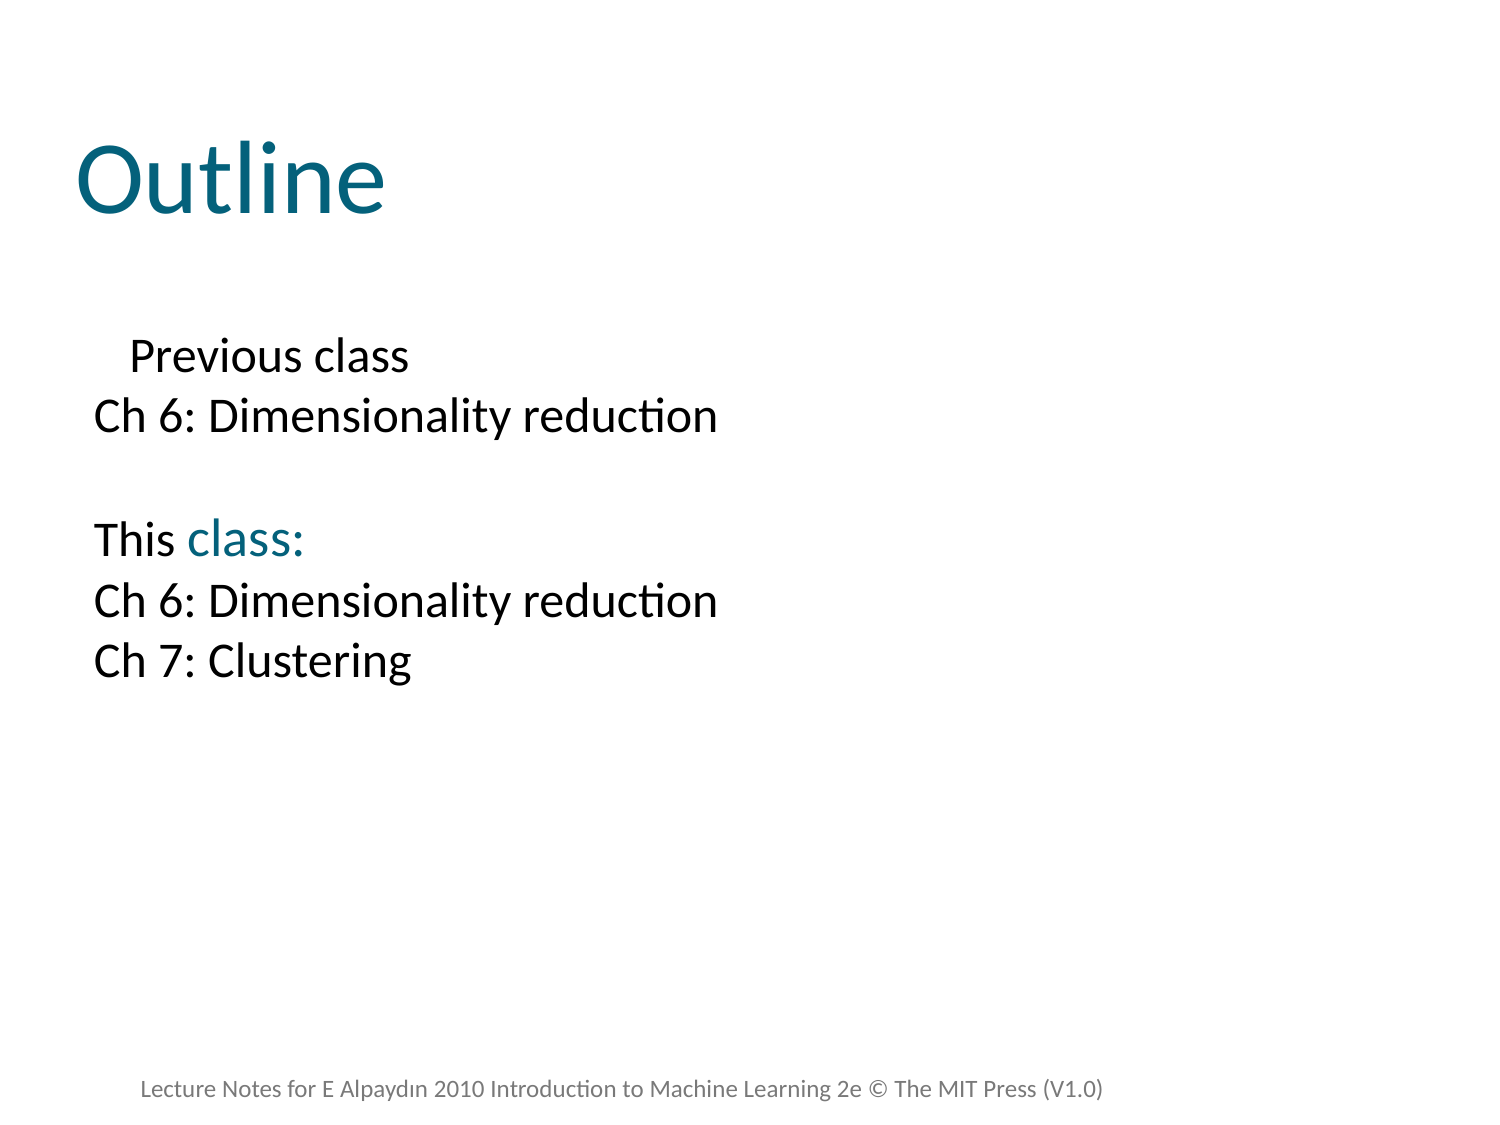

Outline
Previous class
Ch 6: Dimensionality reduction
This class:
Ch 6: Dimensionality reduction
Ch 7: Clustering
Lecture Notes for E Alpaydın 2010 Introduction to Machine Learning 2e © The MIT Press (V1.0)